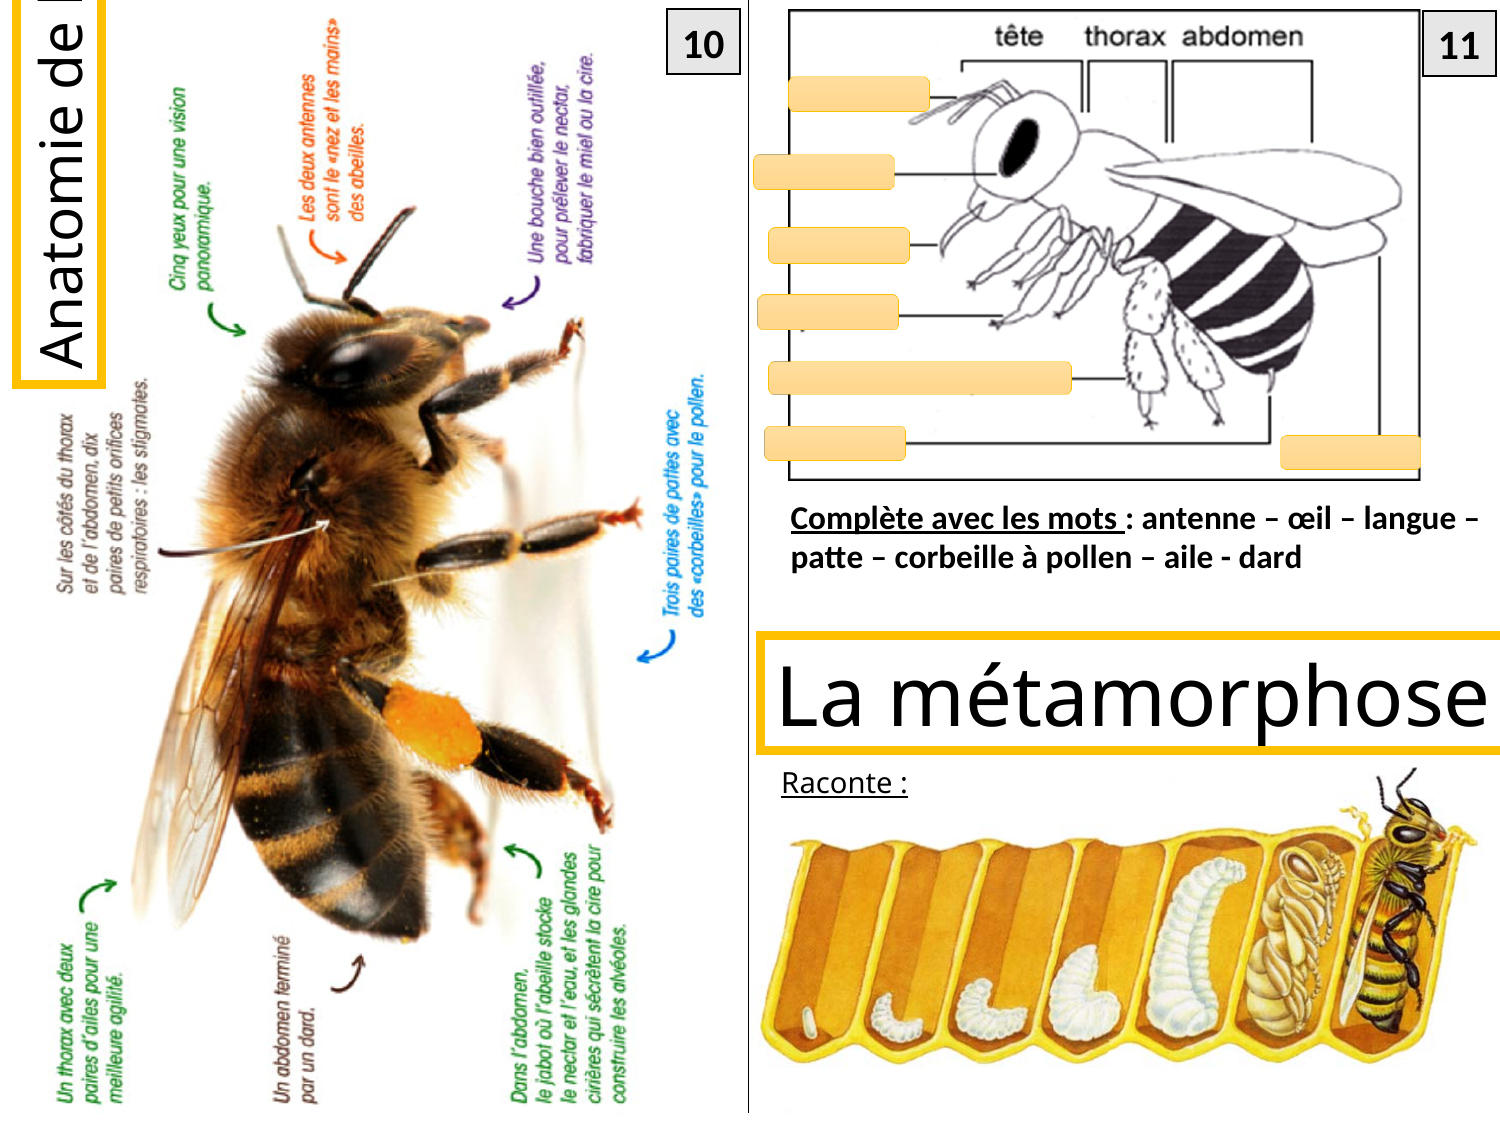

10
11
Anatomie de l’abeille
Complète avec les mots : antenne – œil – langue – patte – corbeille à pollen – aile - dard
La métamorphose de l’abeille
Raconte :